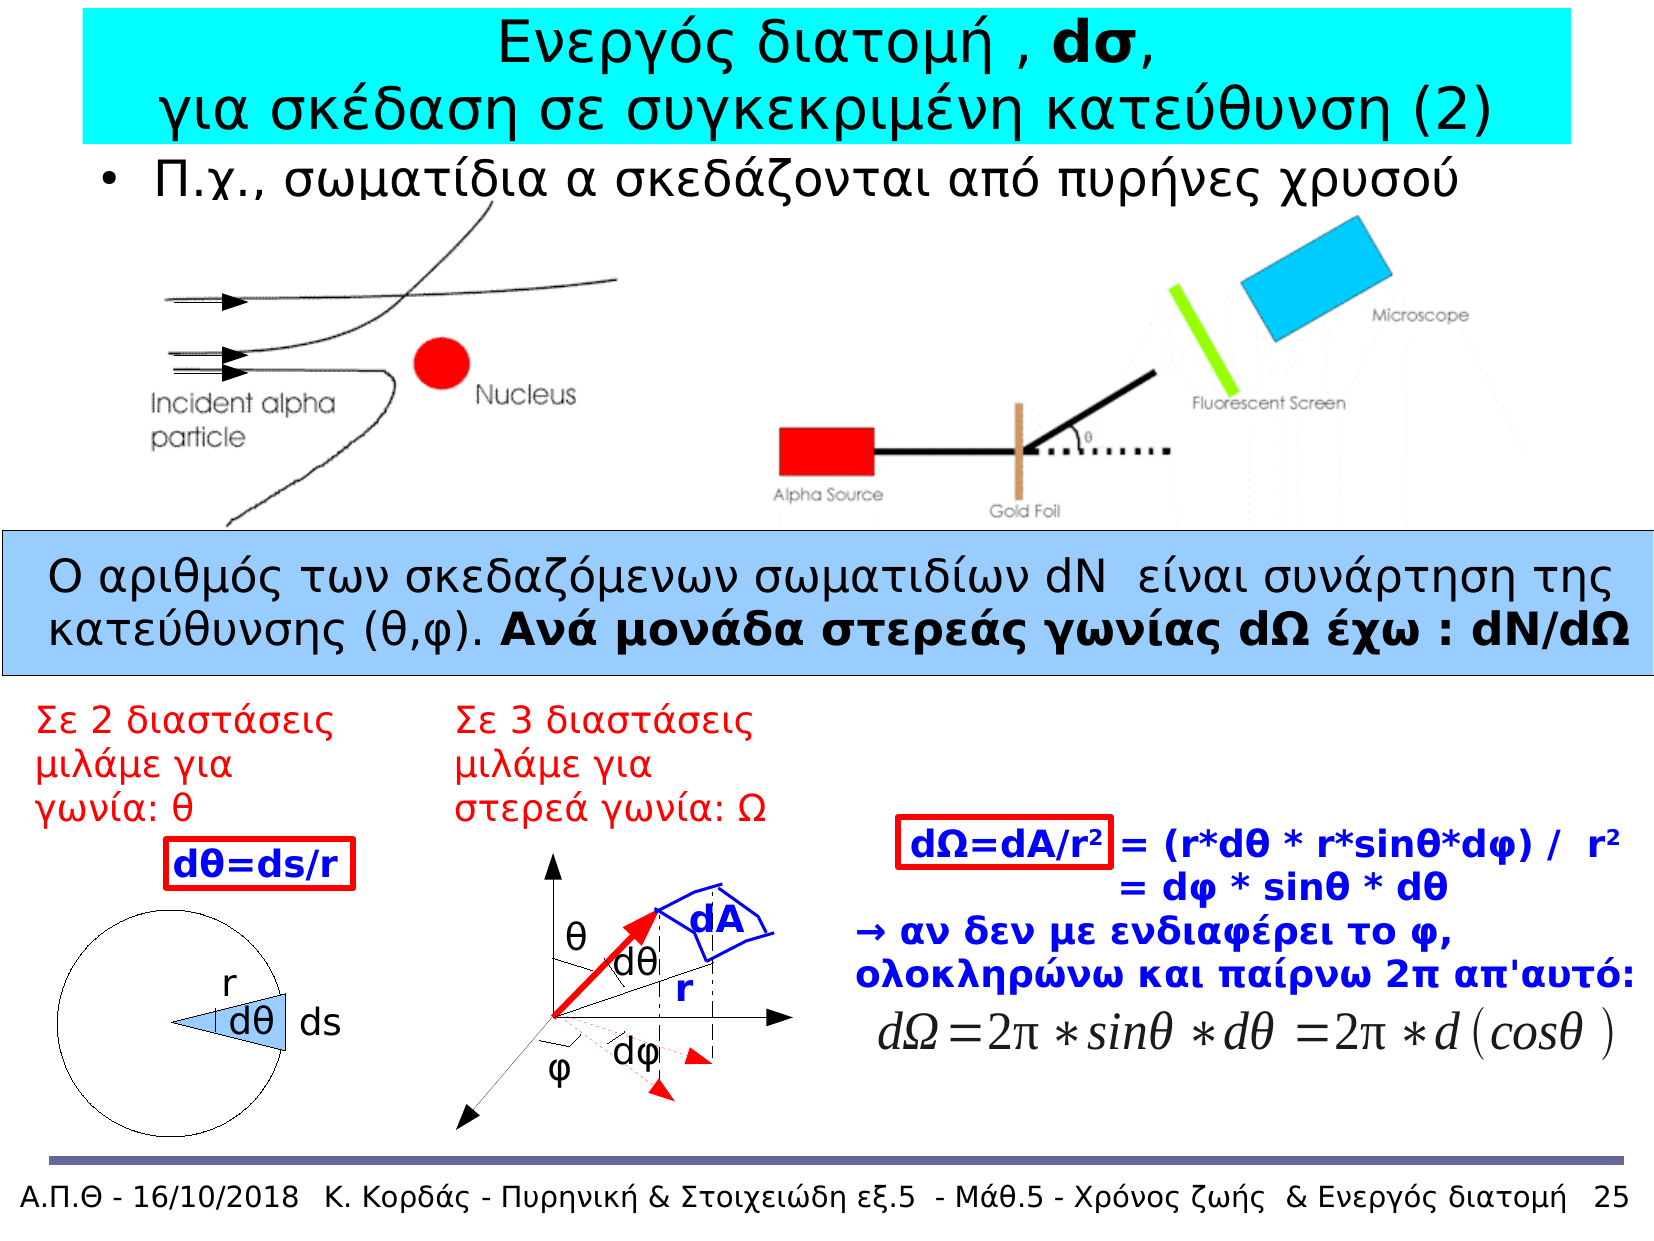

# Ενεργός διατομή , dσ, για σκέδαση σε συγκεκριμένη κατεύθυνση (2)
Π.χ., σωματίδια α σκεδάζονται από πυρήνες χρυσού
 Ο αριθμός των σκεδαζόμενων σωματιδίων dN είναι συνάρτηση της
 κατεύθυνσης (θ,φ). Ανά μονάδα στερεάς γωνίας dΩ έχω : dN/dΩ
Σε 2 διαστάσεις μιλάμε για γωνία: θ
Σε 3 διαστάσεις μιλάμε για στερεά γωνία: Ω
 dΩ=dA/r2 = (r*dθ * r*sinθ*dφ) / r2 = dφ * sinθ * dθ
	→ αν δεν με ενδιαφέρει το φ, 			ολοκληρώνω και παίρνω 2π απ'αυτό:
dθ=ds/r
dA
θ
dθ
r
r
dθ
ds
dφ
φ
Α.Π.Θ - 16/10/2018
Κ. Κορδάς - Πυρηνική & Στοιχειώδη εξ.5 - Μάθ.5 - Χρόνος ζωής & Ενεργός διατομή
25